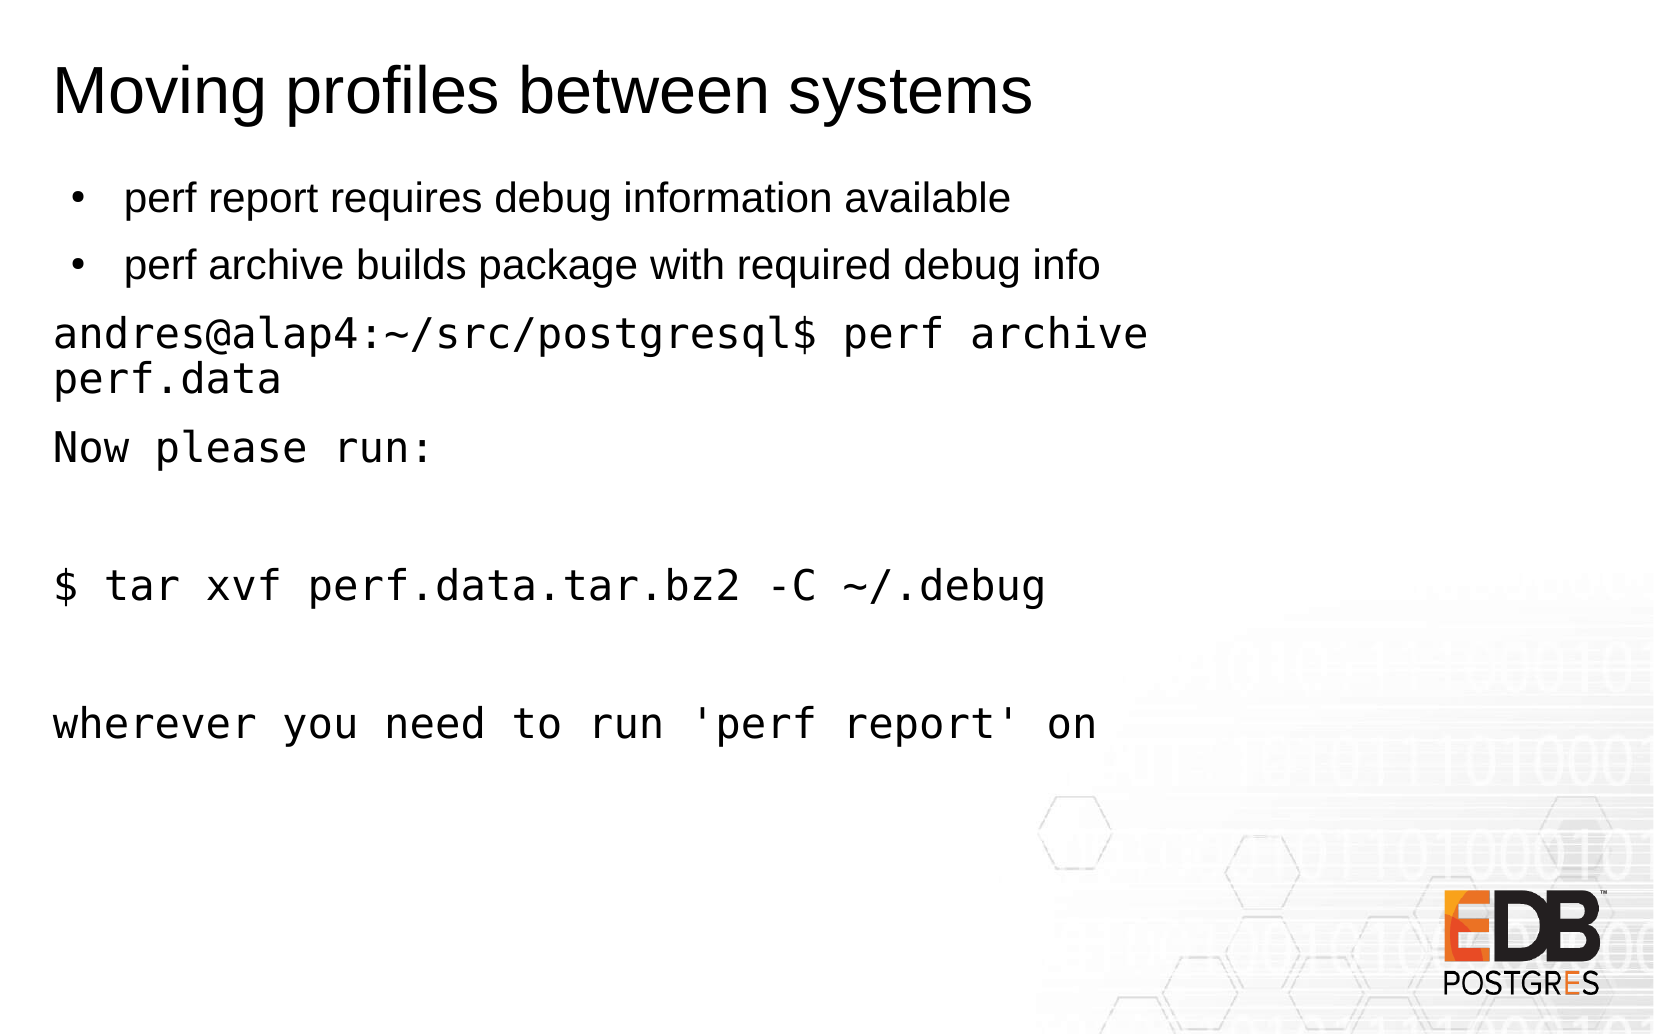

# Moving profiles between systems
perf report requires debug information available
perf archive builds package with required debug info
andres@alap4:~/src/postgresql$ perf archive perf.data
Now please run:
$ tar xvf perf.data.tar.bz2 -C ~/.debug
wherever you need to run 'perf report' on